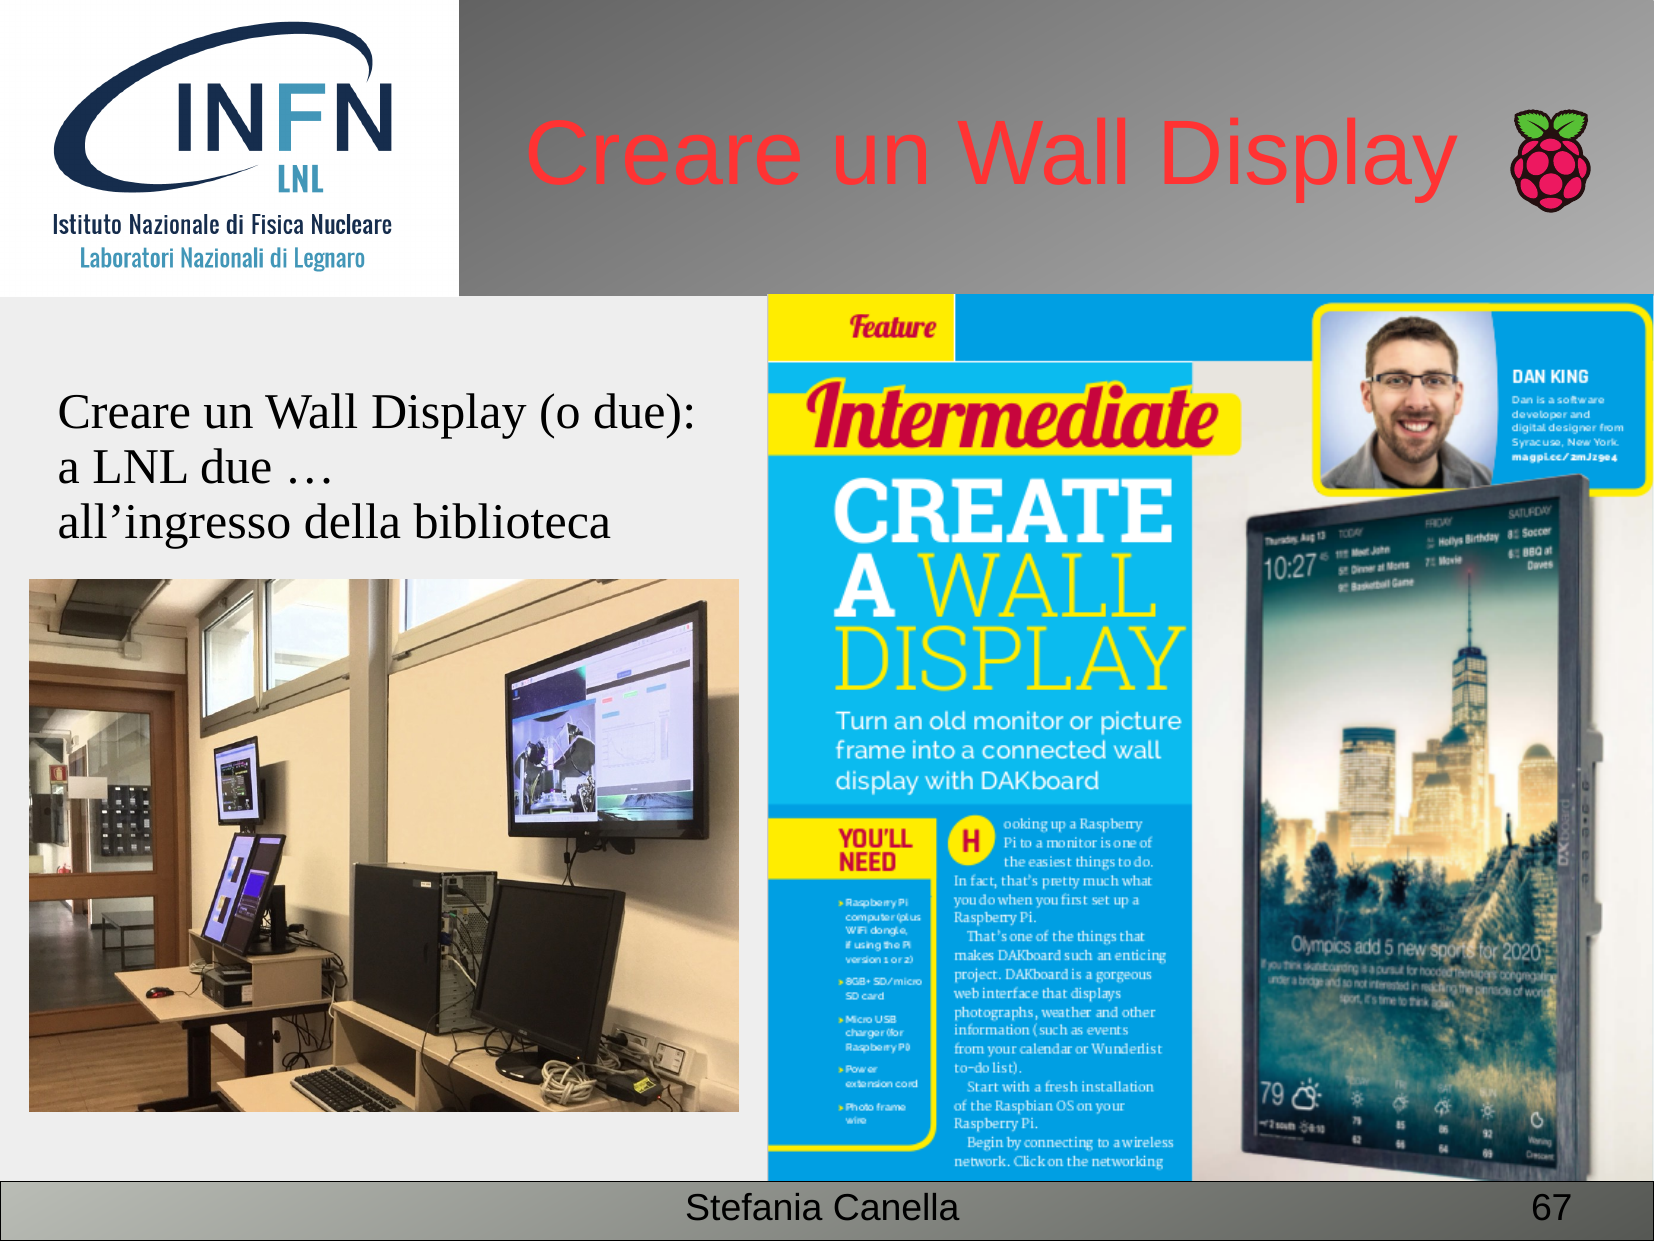

# Creare un Wall Display
Creare un Wall Display (o due):
a LNL due …
all’ingresso della biblioteca
Stefania Canella